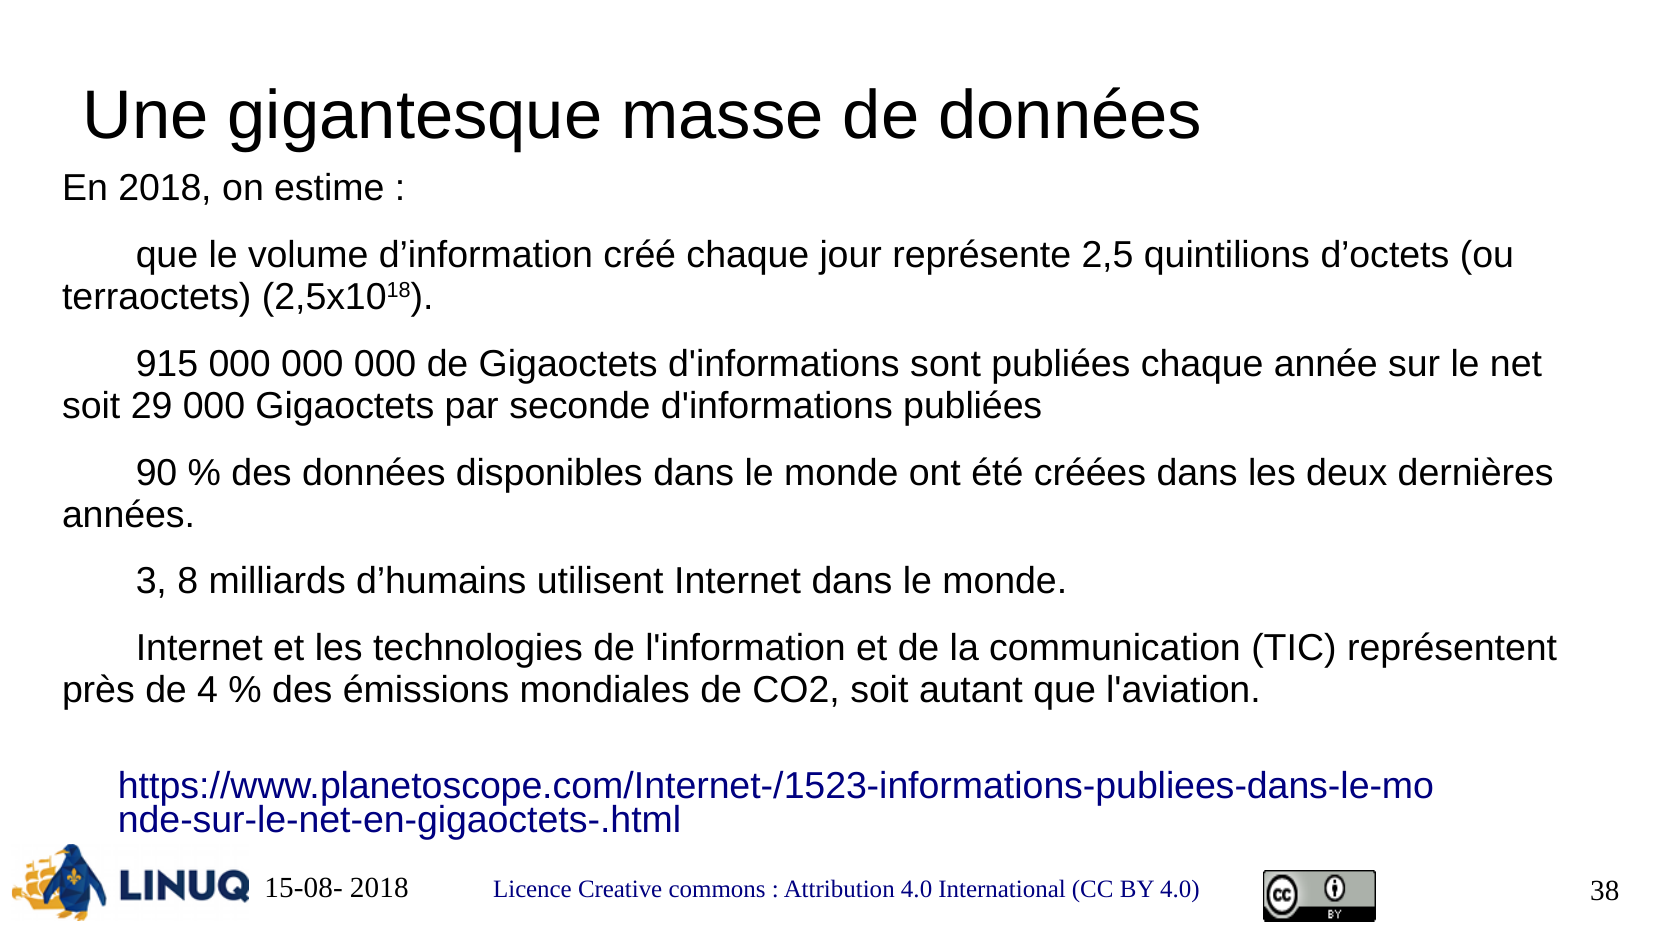

# Une gigantesque masse de données
En 2018, on estime :
	que le volume d’information créé chaque jour représente 2,5 quintilions d’octets (ou terraoctets) (2,5x1018).
	915 000 000 000 de Gigaoctets d'informations sont publiées chaque année sur le net soit 29 000 Gigaoctets par seconde d'informations publiées
 	90 % des données disponibles dans le monde ont été créées dans les deux dernières années.
	3, 8 milliards d’humains utilisent Internet dans le monde.
	Internet et les technologies de l'information et de la communication (TIC) représentent près de 4 % des émissions mondiales de CO2, soit autant que l'aviation.
https://www.planetoscope.com/Internet-/1523-informations-publiees-dans-le-monde-sur-le-net-en-gigaoctets-.html
15-08- 2018
38